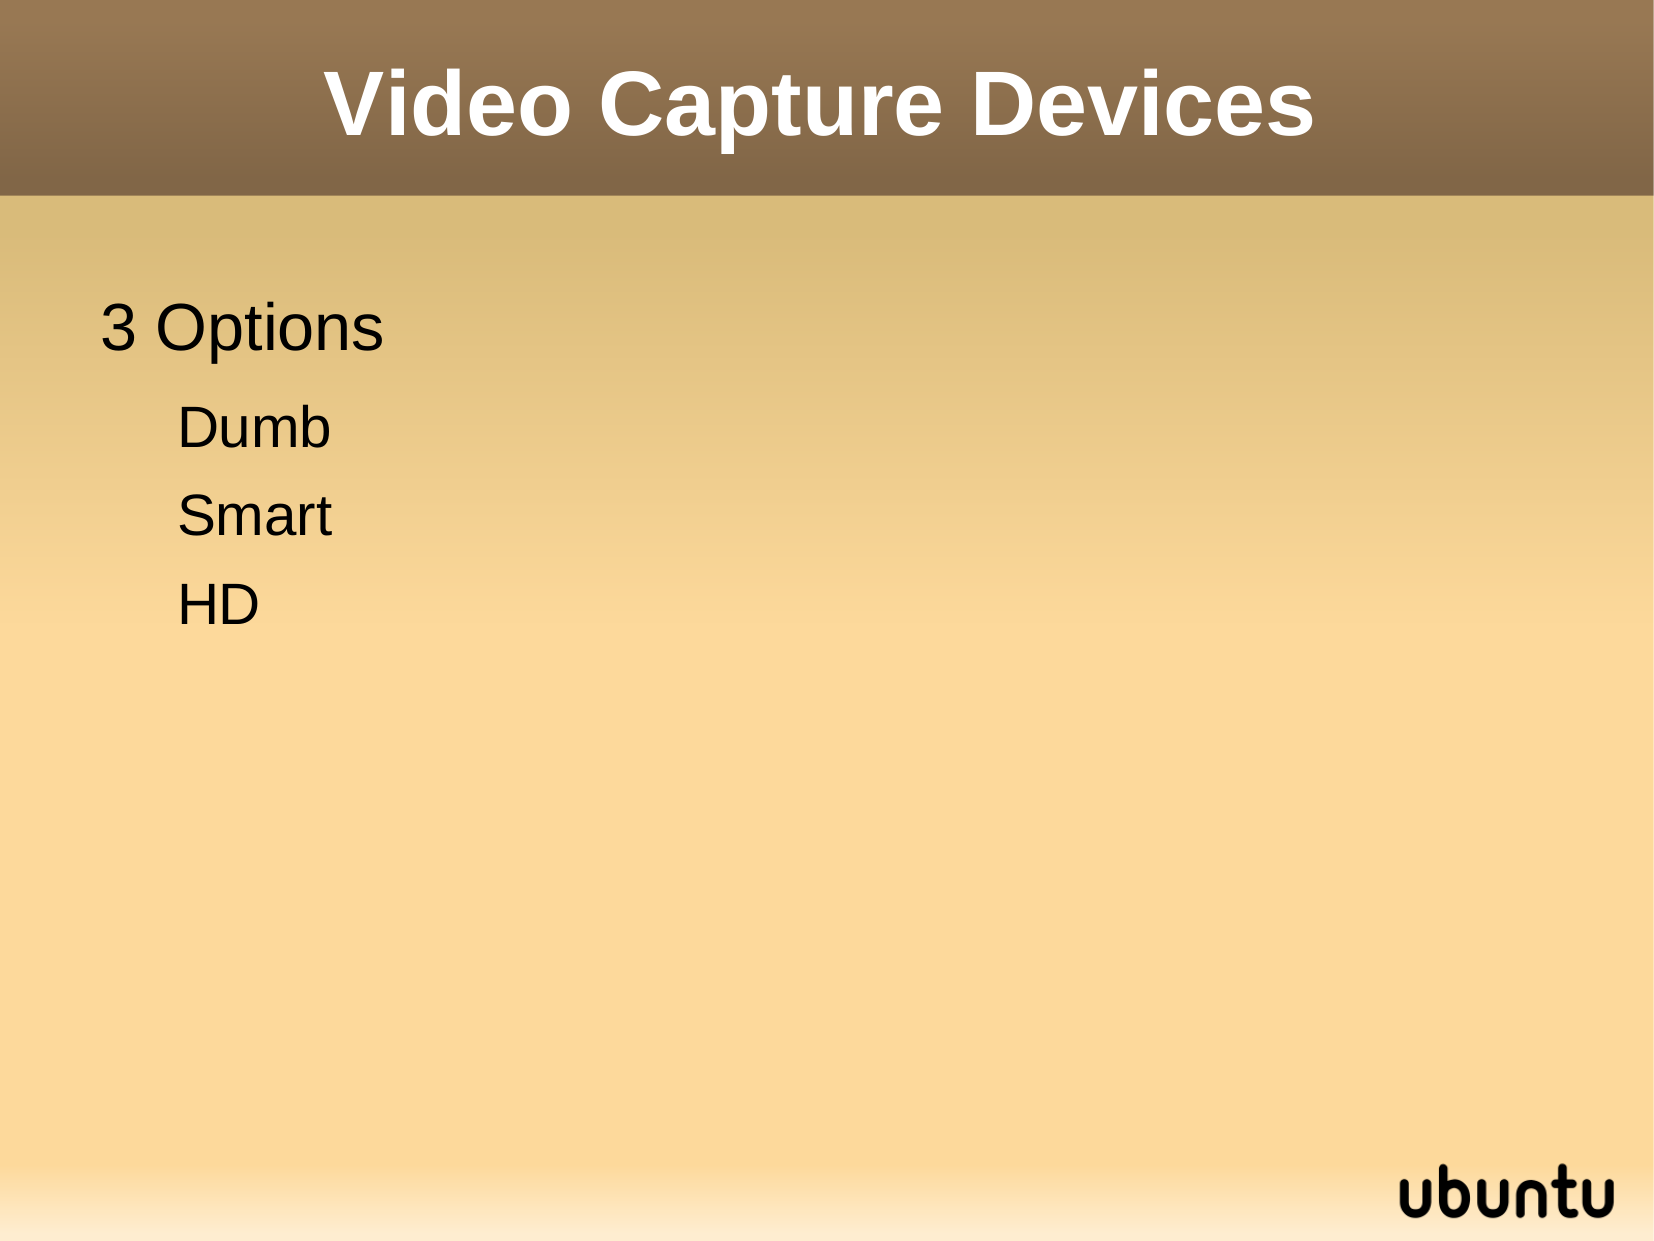

# Video Capture Devices
3 Options
Dumb
Smart
HD